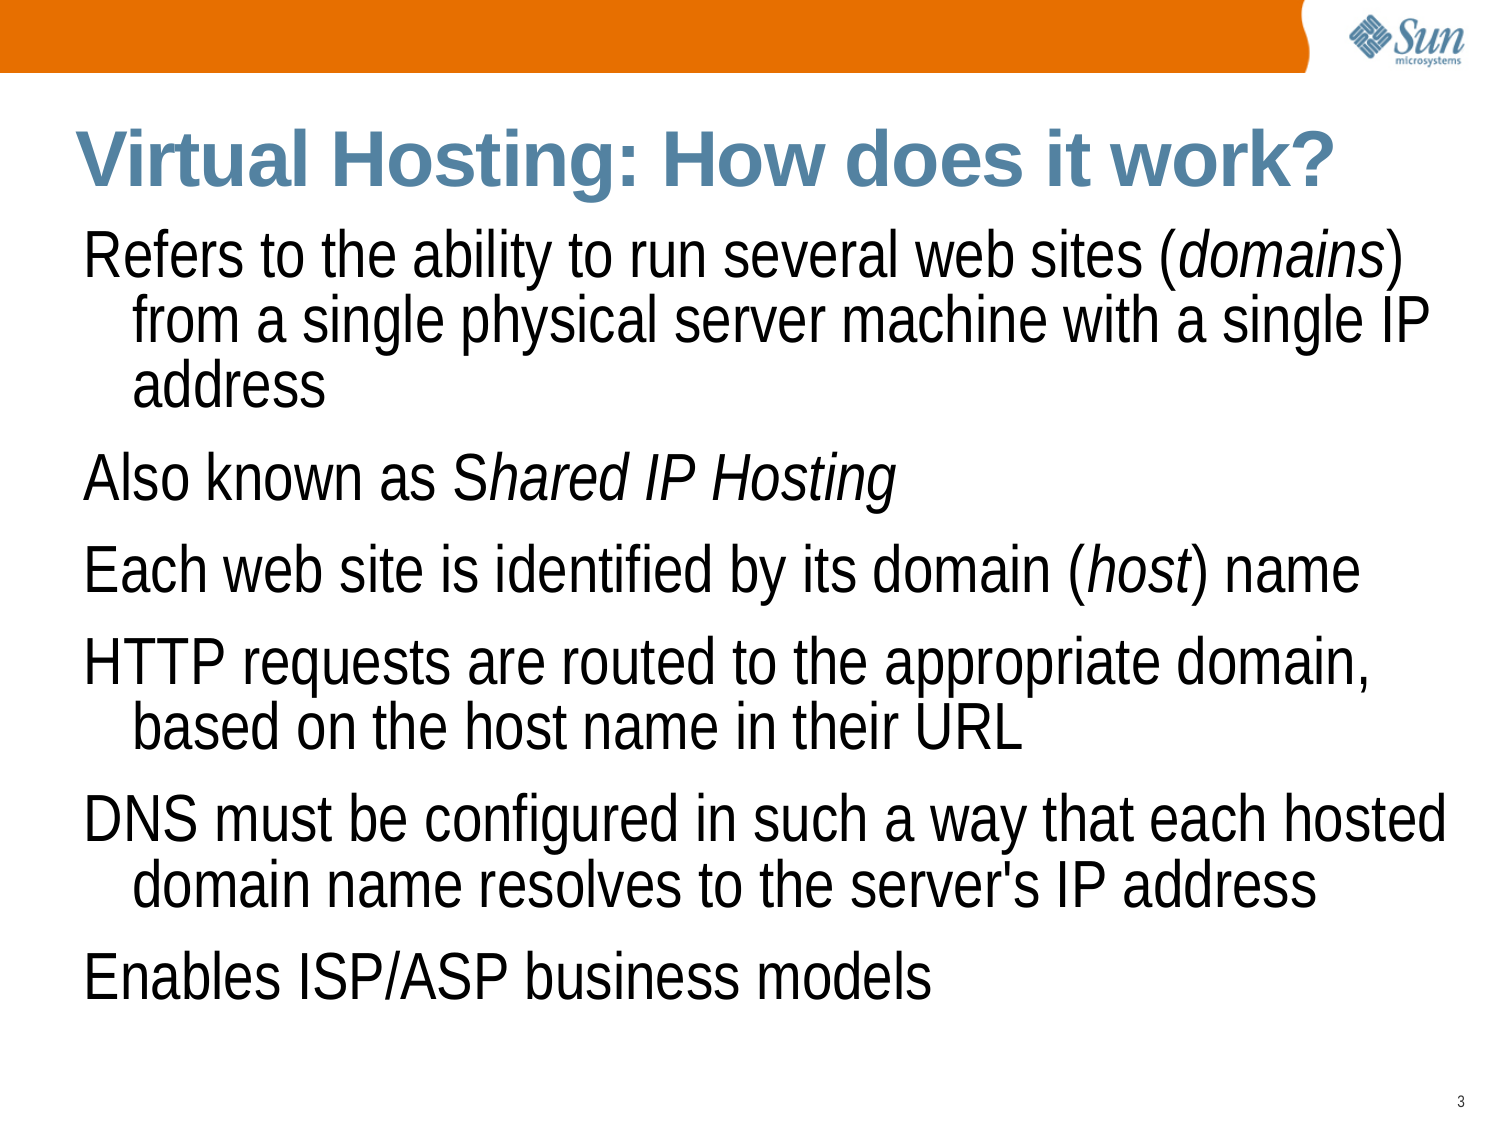

# Virtual Hosting: How does it work?
Refers to the ability to run several web sites (domains) from a single physical server machine with a single IP address
Also known as Shared IP Hosting
Each web site is identified by its domain (host) name
HTTP requests are routed to the appropriate domain, based on the host name in their URL
DNS must be configured in such a way that each hosted domain name resolves to the server's IP address
Enables ISP/ASP business models